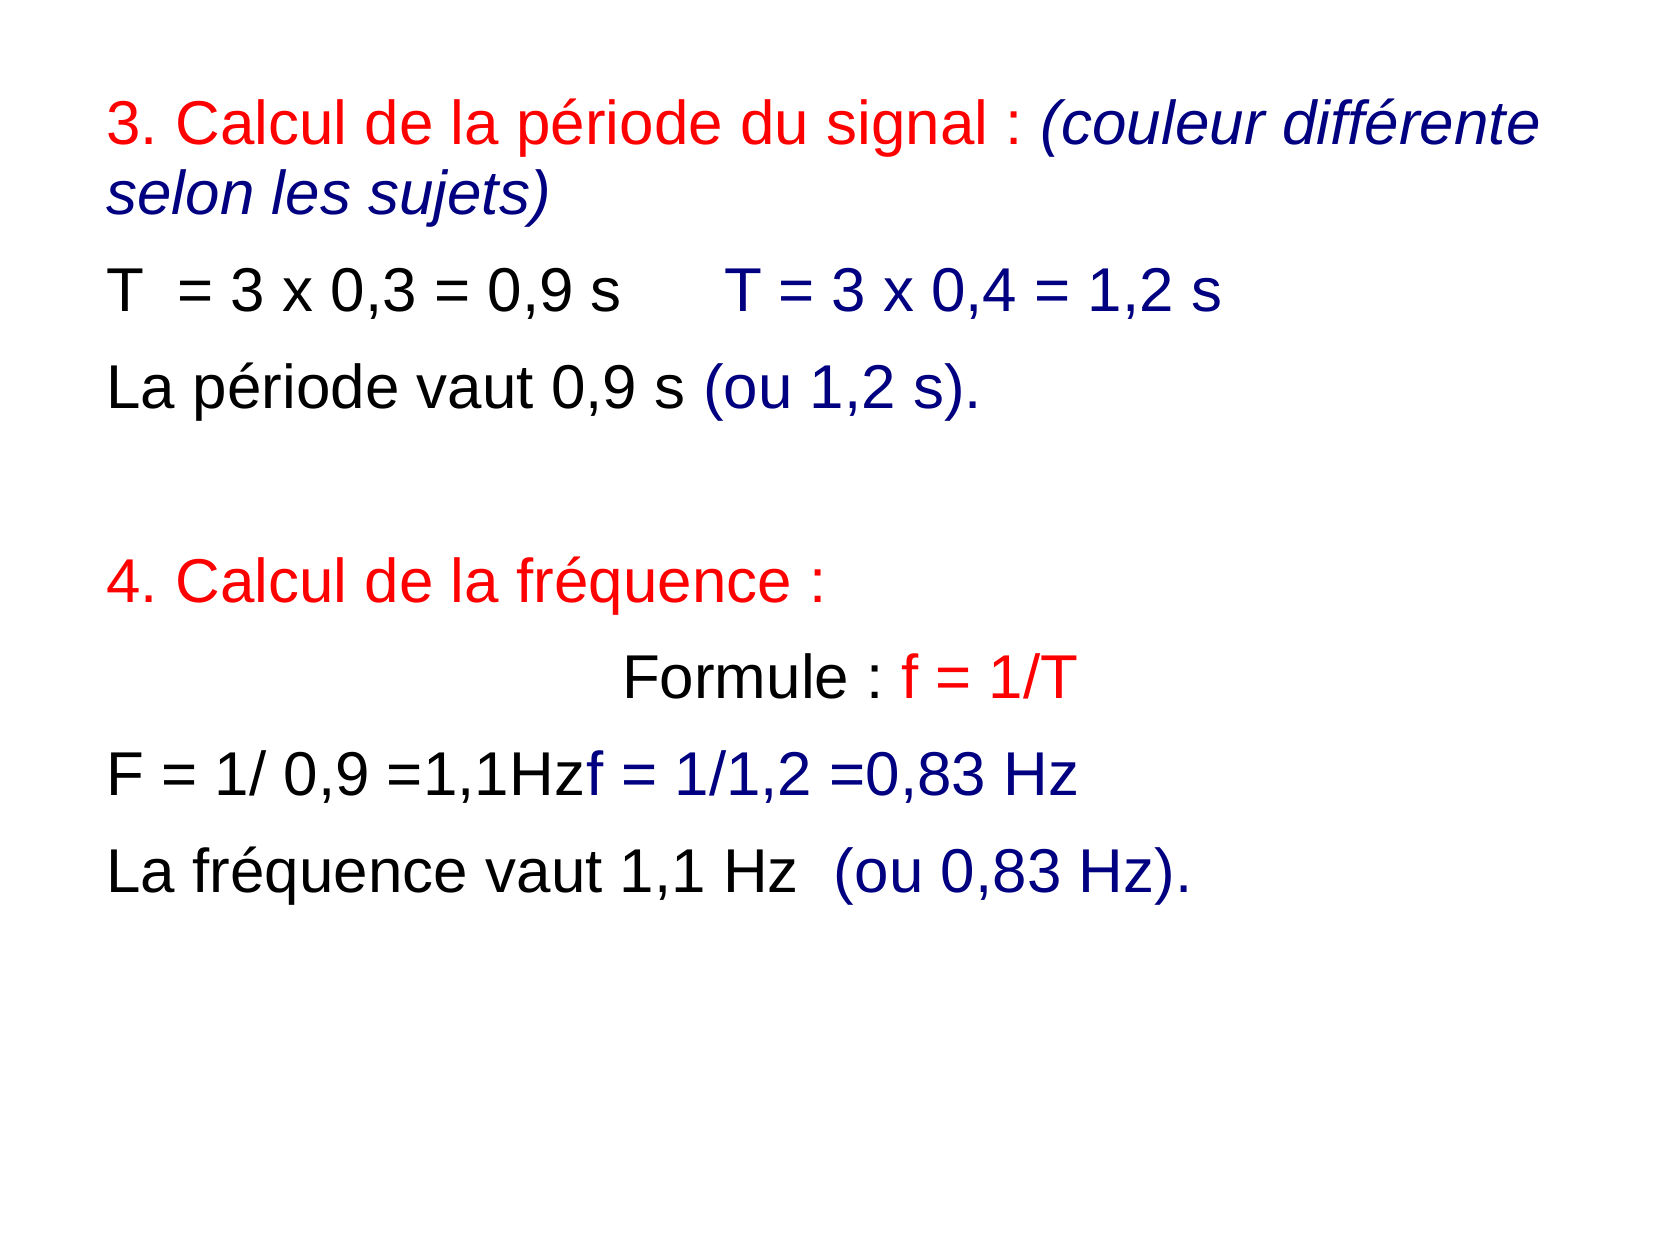

# 3. Calcul de la période du signal : (couleur différente selon les sujets)
T = 3 x 0,3 = 0,9 s 				T = 3 x 0,4 = 1,2 s
La période vaut 0,9 s (ou 1,2 s).
4. Calcul de la fréquence :
Formule : f = 1/T
F = 1/ 0,9 =1,1Hz						f = 1/1,2 =0,83 Hz
La fréquence vaut 1,1 Hz (ou 0,83 Hz).